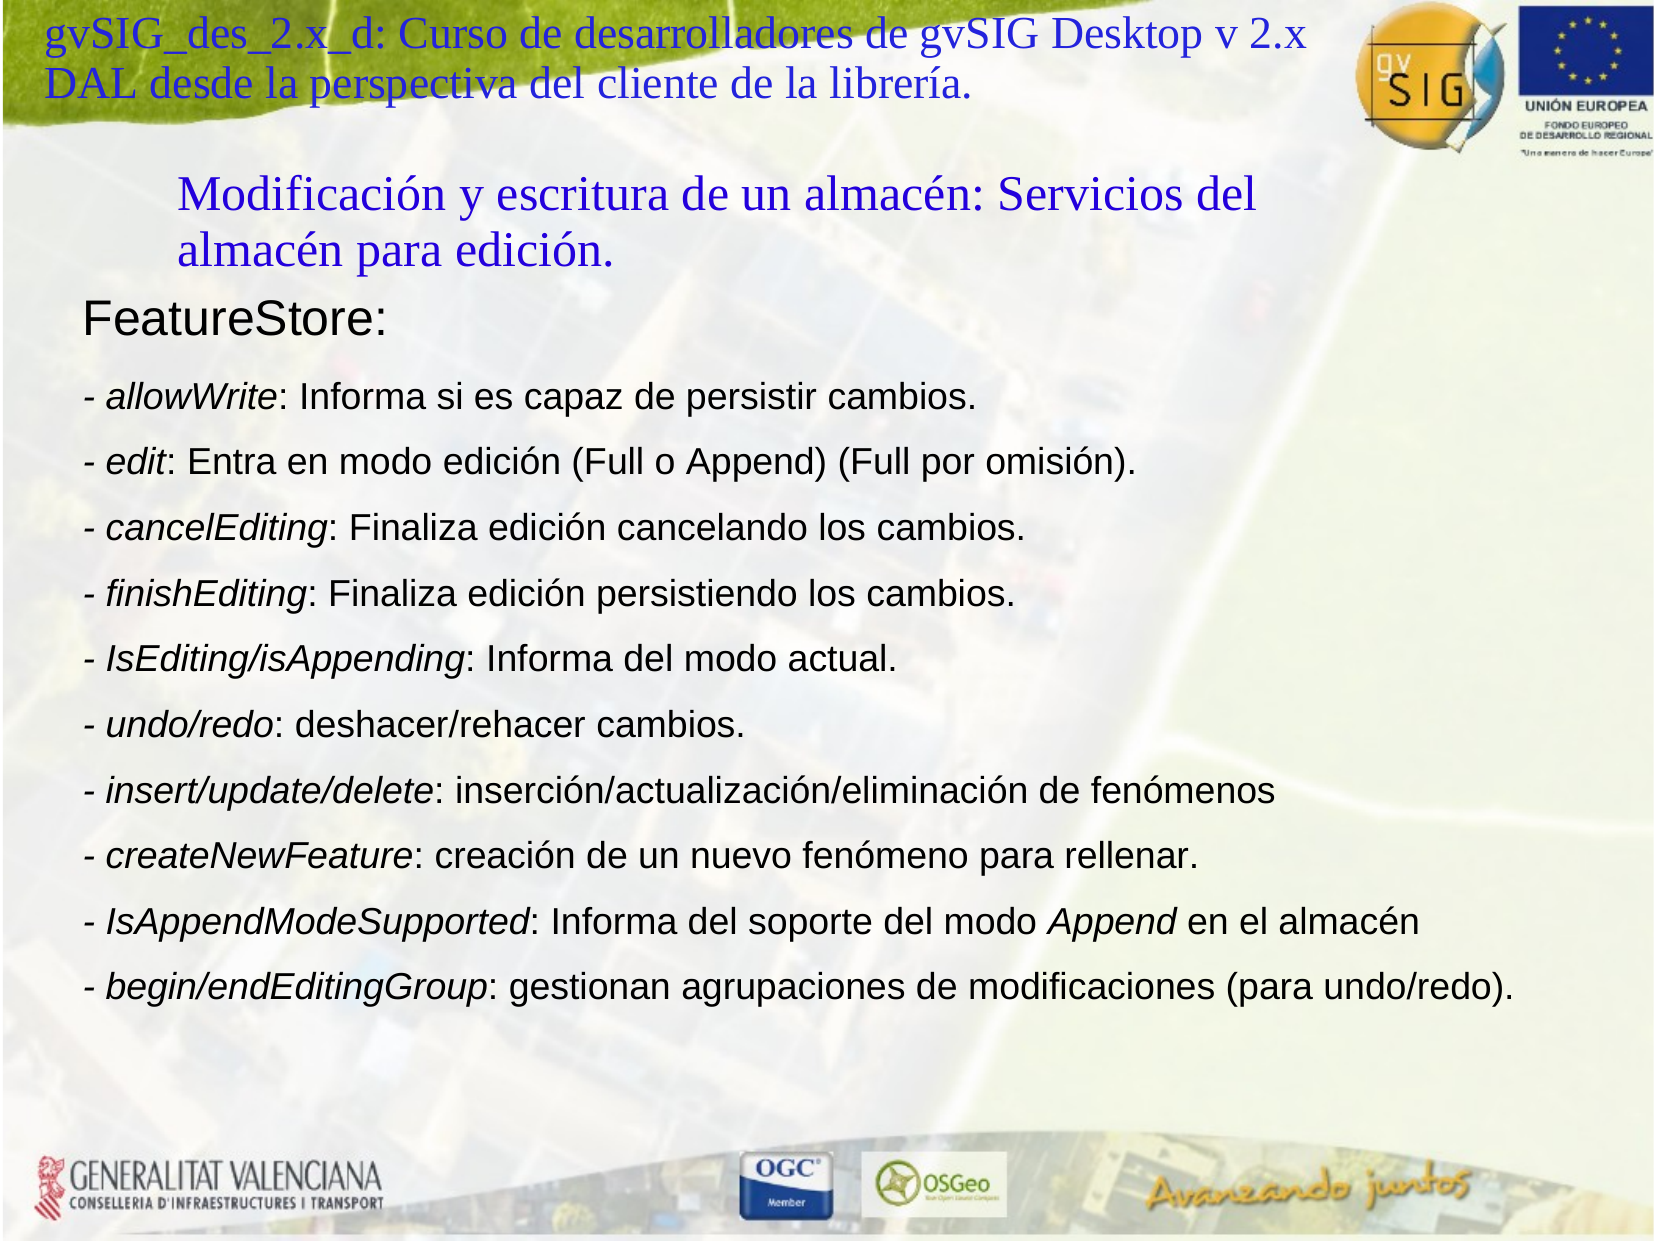

# Modificación y escritura de un almacén: Servicios del almacén para edición.
FeatureStore:
- allowWrite: Informa si es capaz de persistir cambios.
- edit: Entra en modo edición (Full o Append) (Full por omisión).
- cancelEditing: Finaliza edición cancelando los cambios.
- finishEditing: Finaliza edición persistiendo los cambios.
- IsEditing/isAppending: Informa del modo actual.
- undo/redo: deshacer/rehacer cambios.
- insert/update/delete: inserción/actualización/eliminación de fenómenos
- createNewFeature: creación de un nuevo fenómeno para rellenar.
- IsAppendModeSupported: Informa del soporte del modo Append en el almacén
- begin/endEditingGroup: gestionan agrupaciones de modificaciones (para undo/redo).